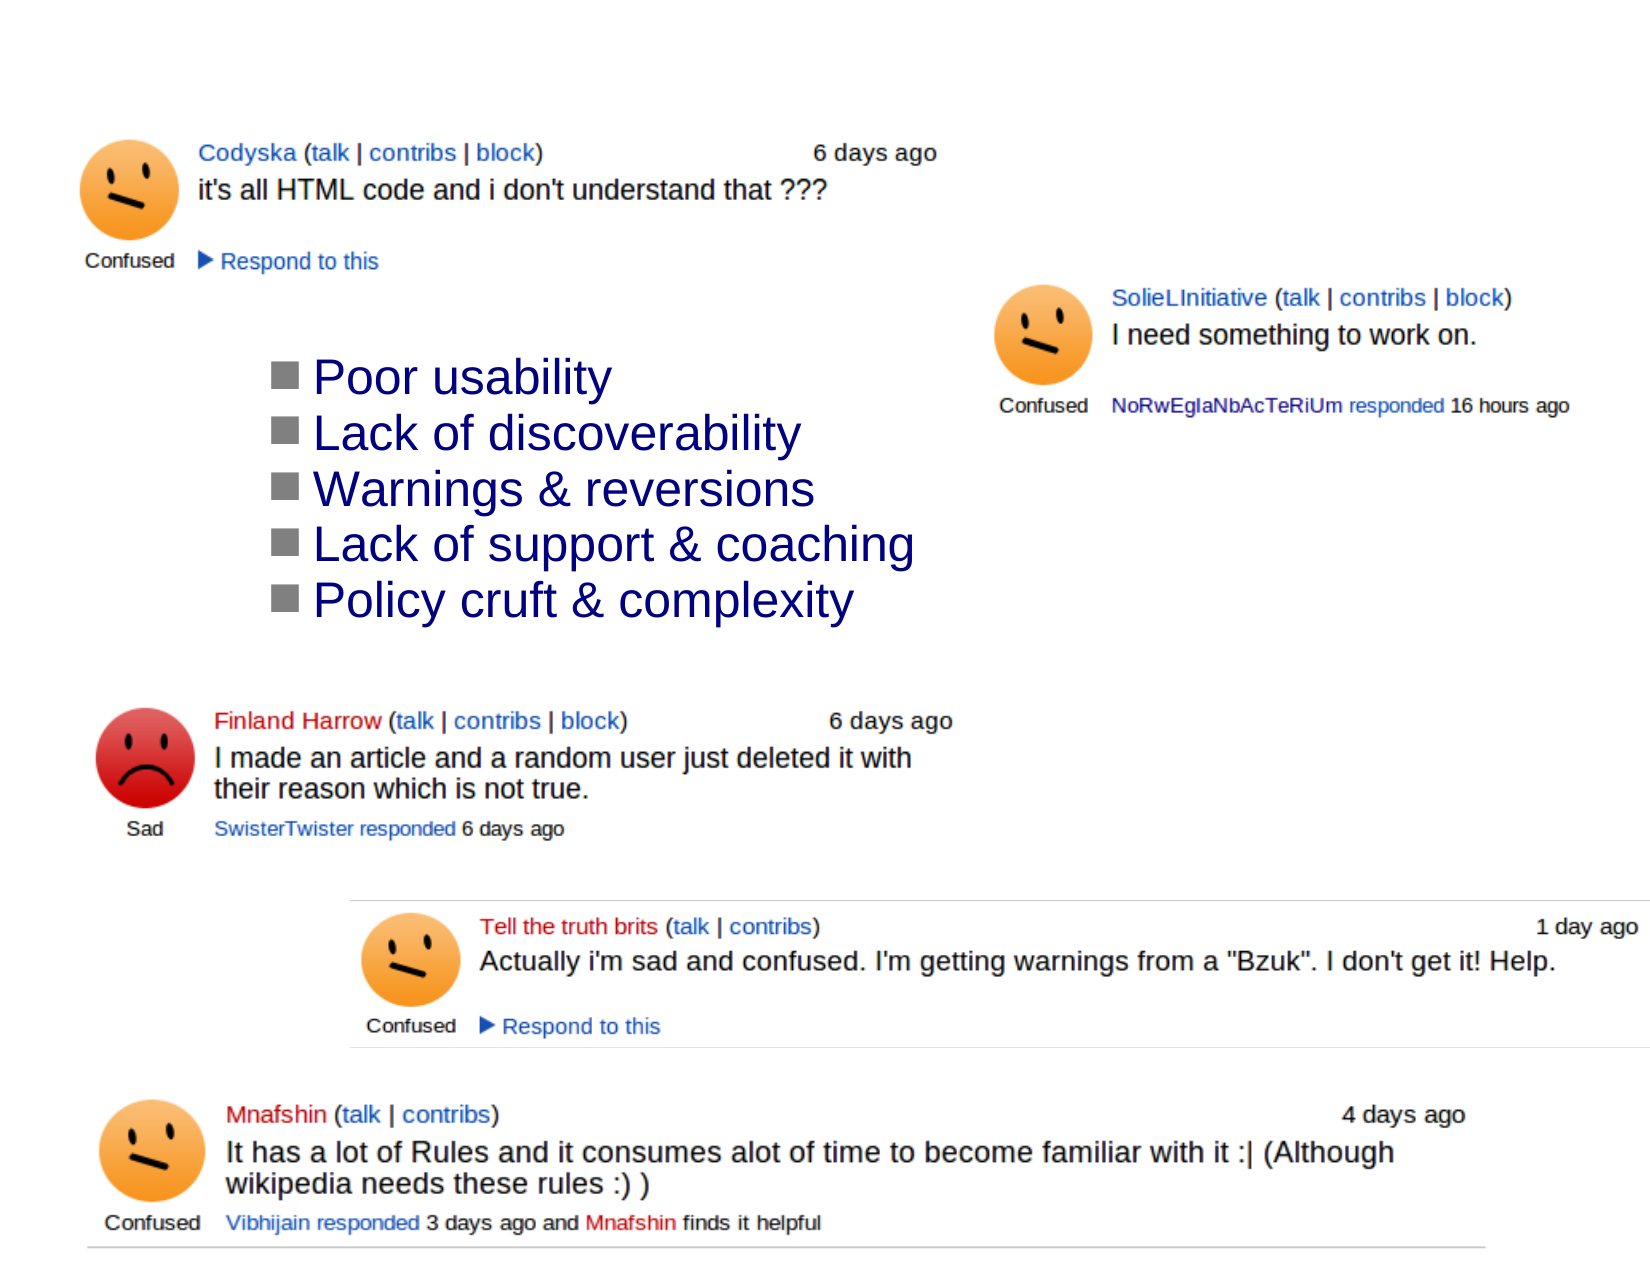

Five factors inhibiting editing
 Poor usability
 Lack of discoverability
 Warnings & reversions
 Lack of support & coaching
 Policy cruft & complexity
13